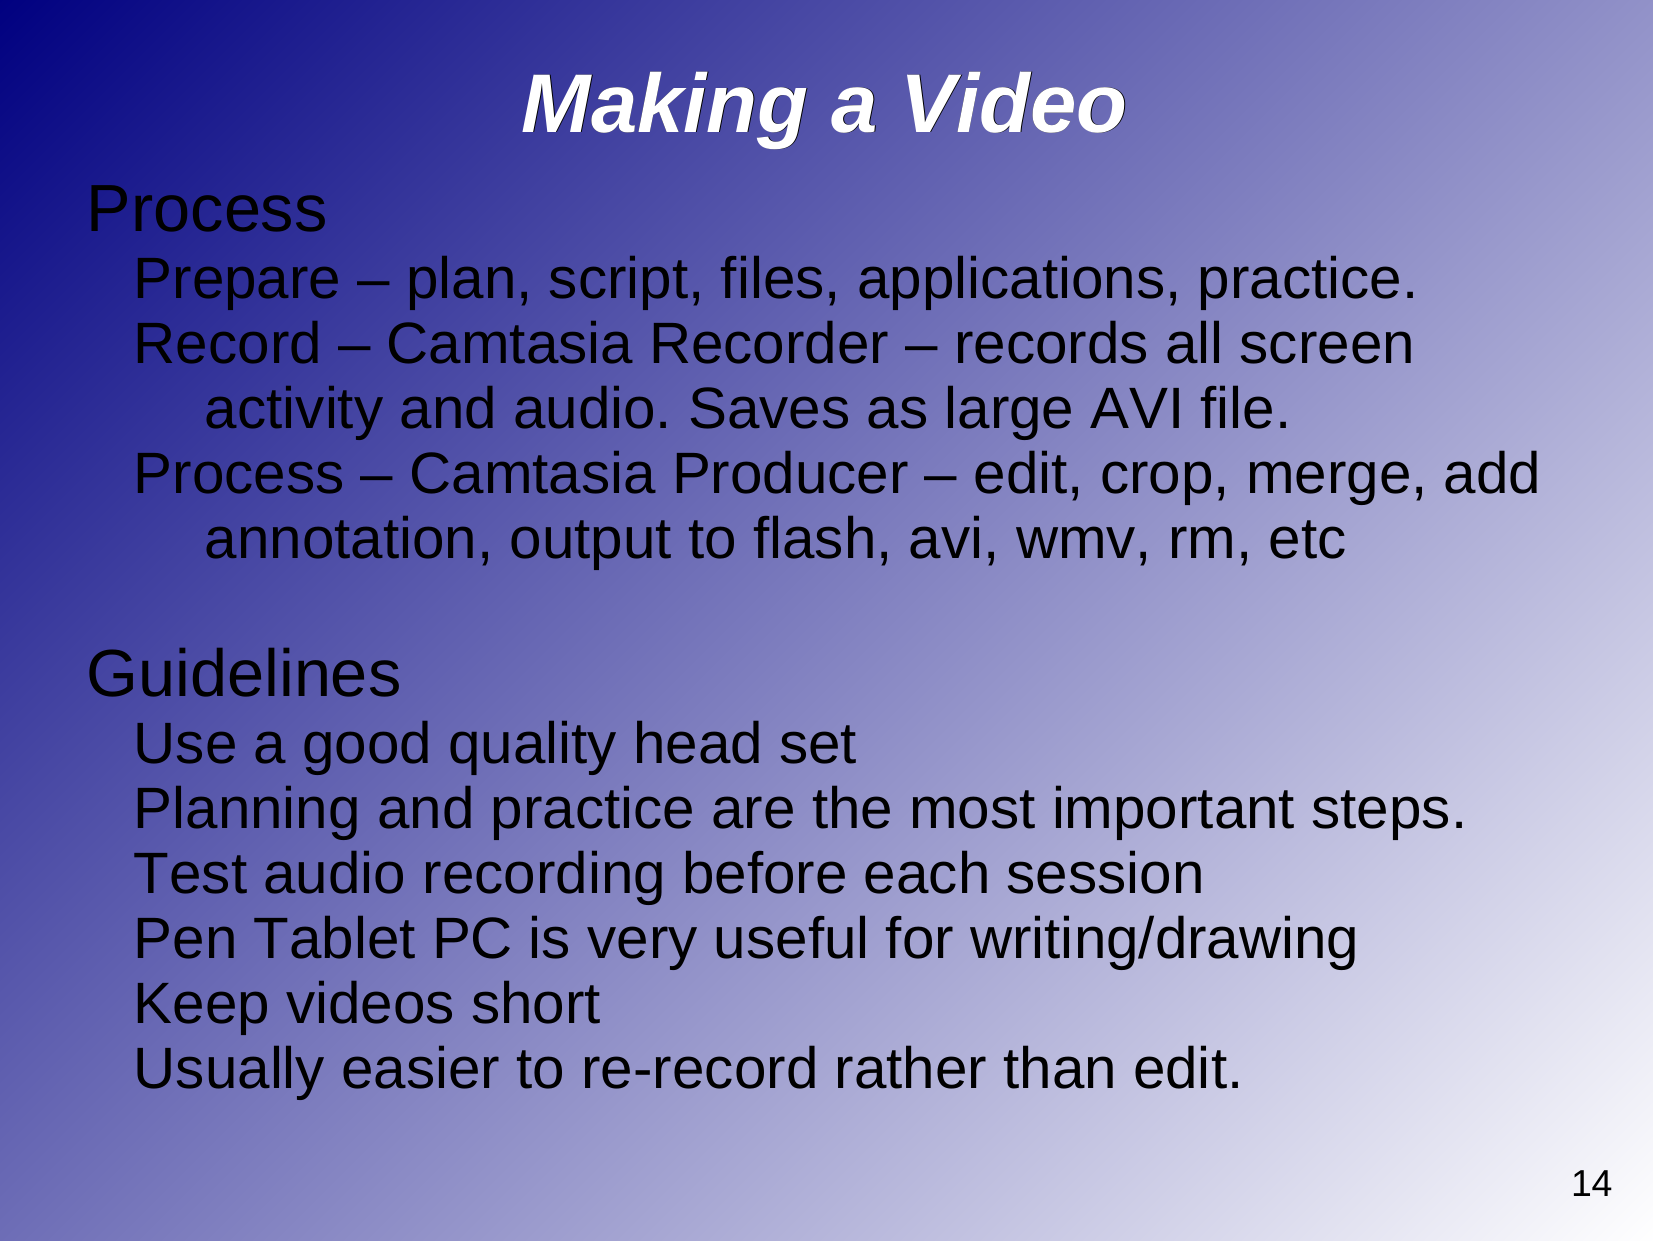

# Making a Video
Process
Prepare – plan, script, files, applications, practice.
Record – Camtasia Recorder – records all screen activity and audio. Saves as large AVI file.
Process – Camtasia Producer – edit, crop, merge, add annotation, output to flash, avi, wmv, rm, etc
Guidelines
Use a good quality head set
Planning and practice are the most important steps.
Test audio recording before each session
Pen Tablet PC is very useful for writing/drawing
Keep videos short
Usually easier to re-record rather than edit.